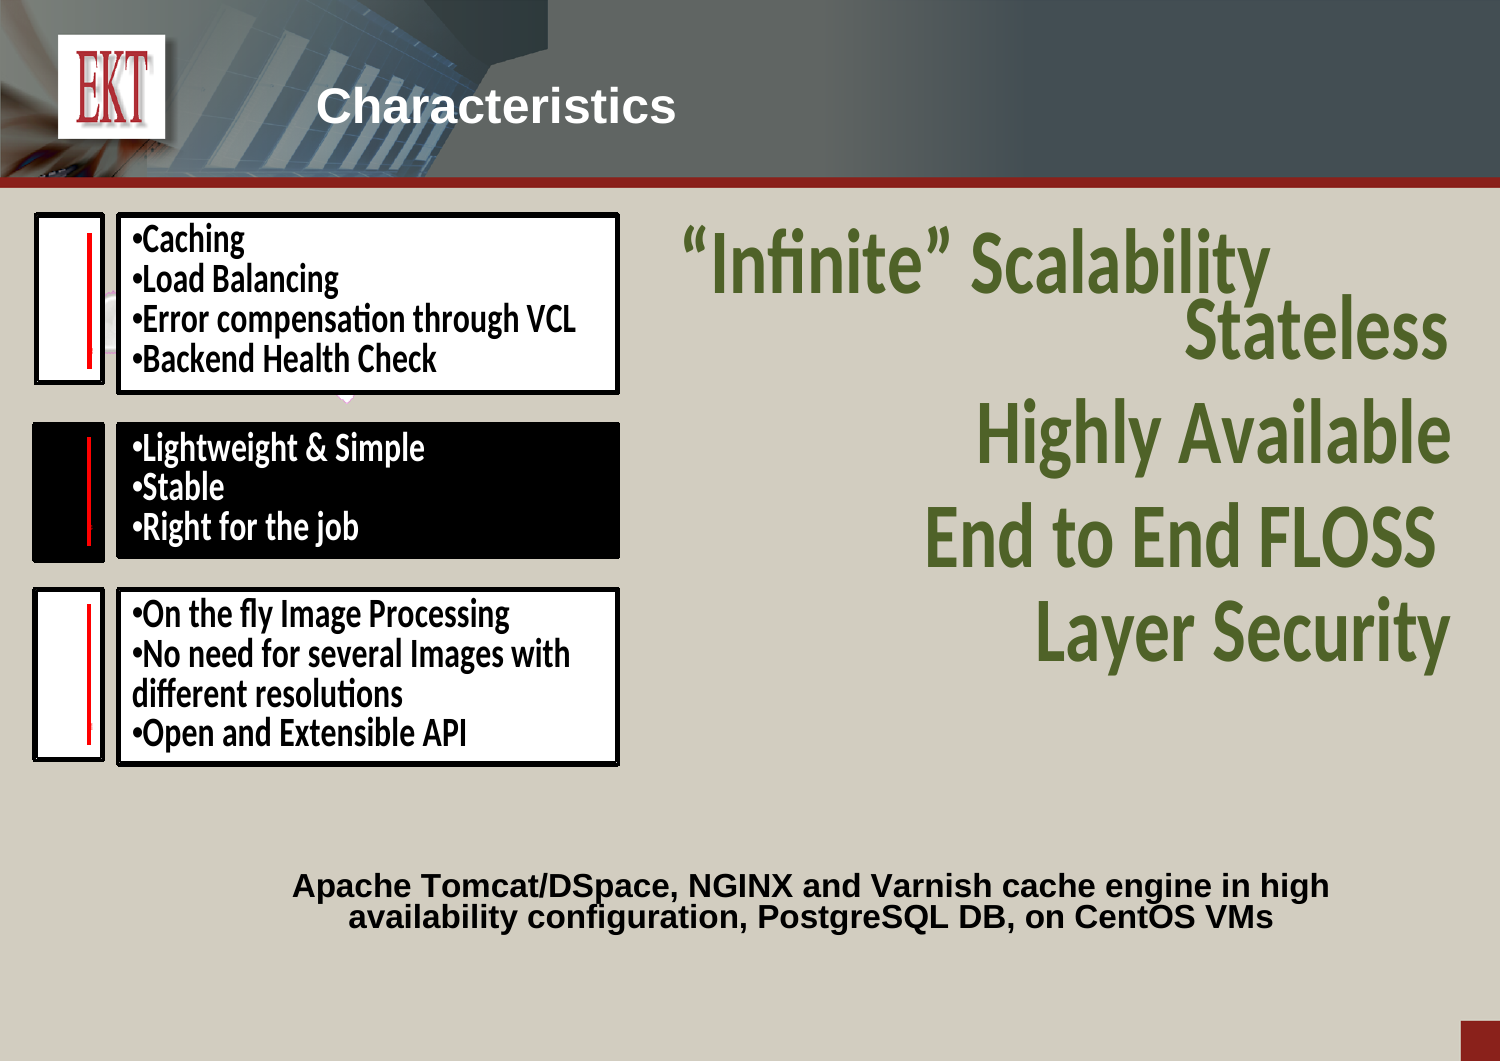

# Characteristics
Caching
•
“Infinite” Scalability
Load Balancing
•
Stateless
Error compensation through VCL
•
Varnish
Backend Health Check
•
Highly Available
Lightweight & Simple
•
Stable
•
NginX
End to End FLOSS
Right for the job
•
Layer Security
On the fly Image Processing
•
No need for several Images with
•
different resolutions
Djatoka
Open and Extensible API
•
Apache Tomcat/DSpace, NGINX and Varnish cache engine in high availability configuration, PostgreSQL DB, on CentOS VMs